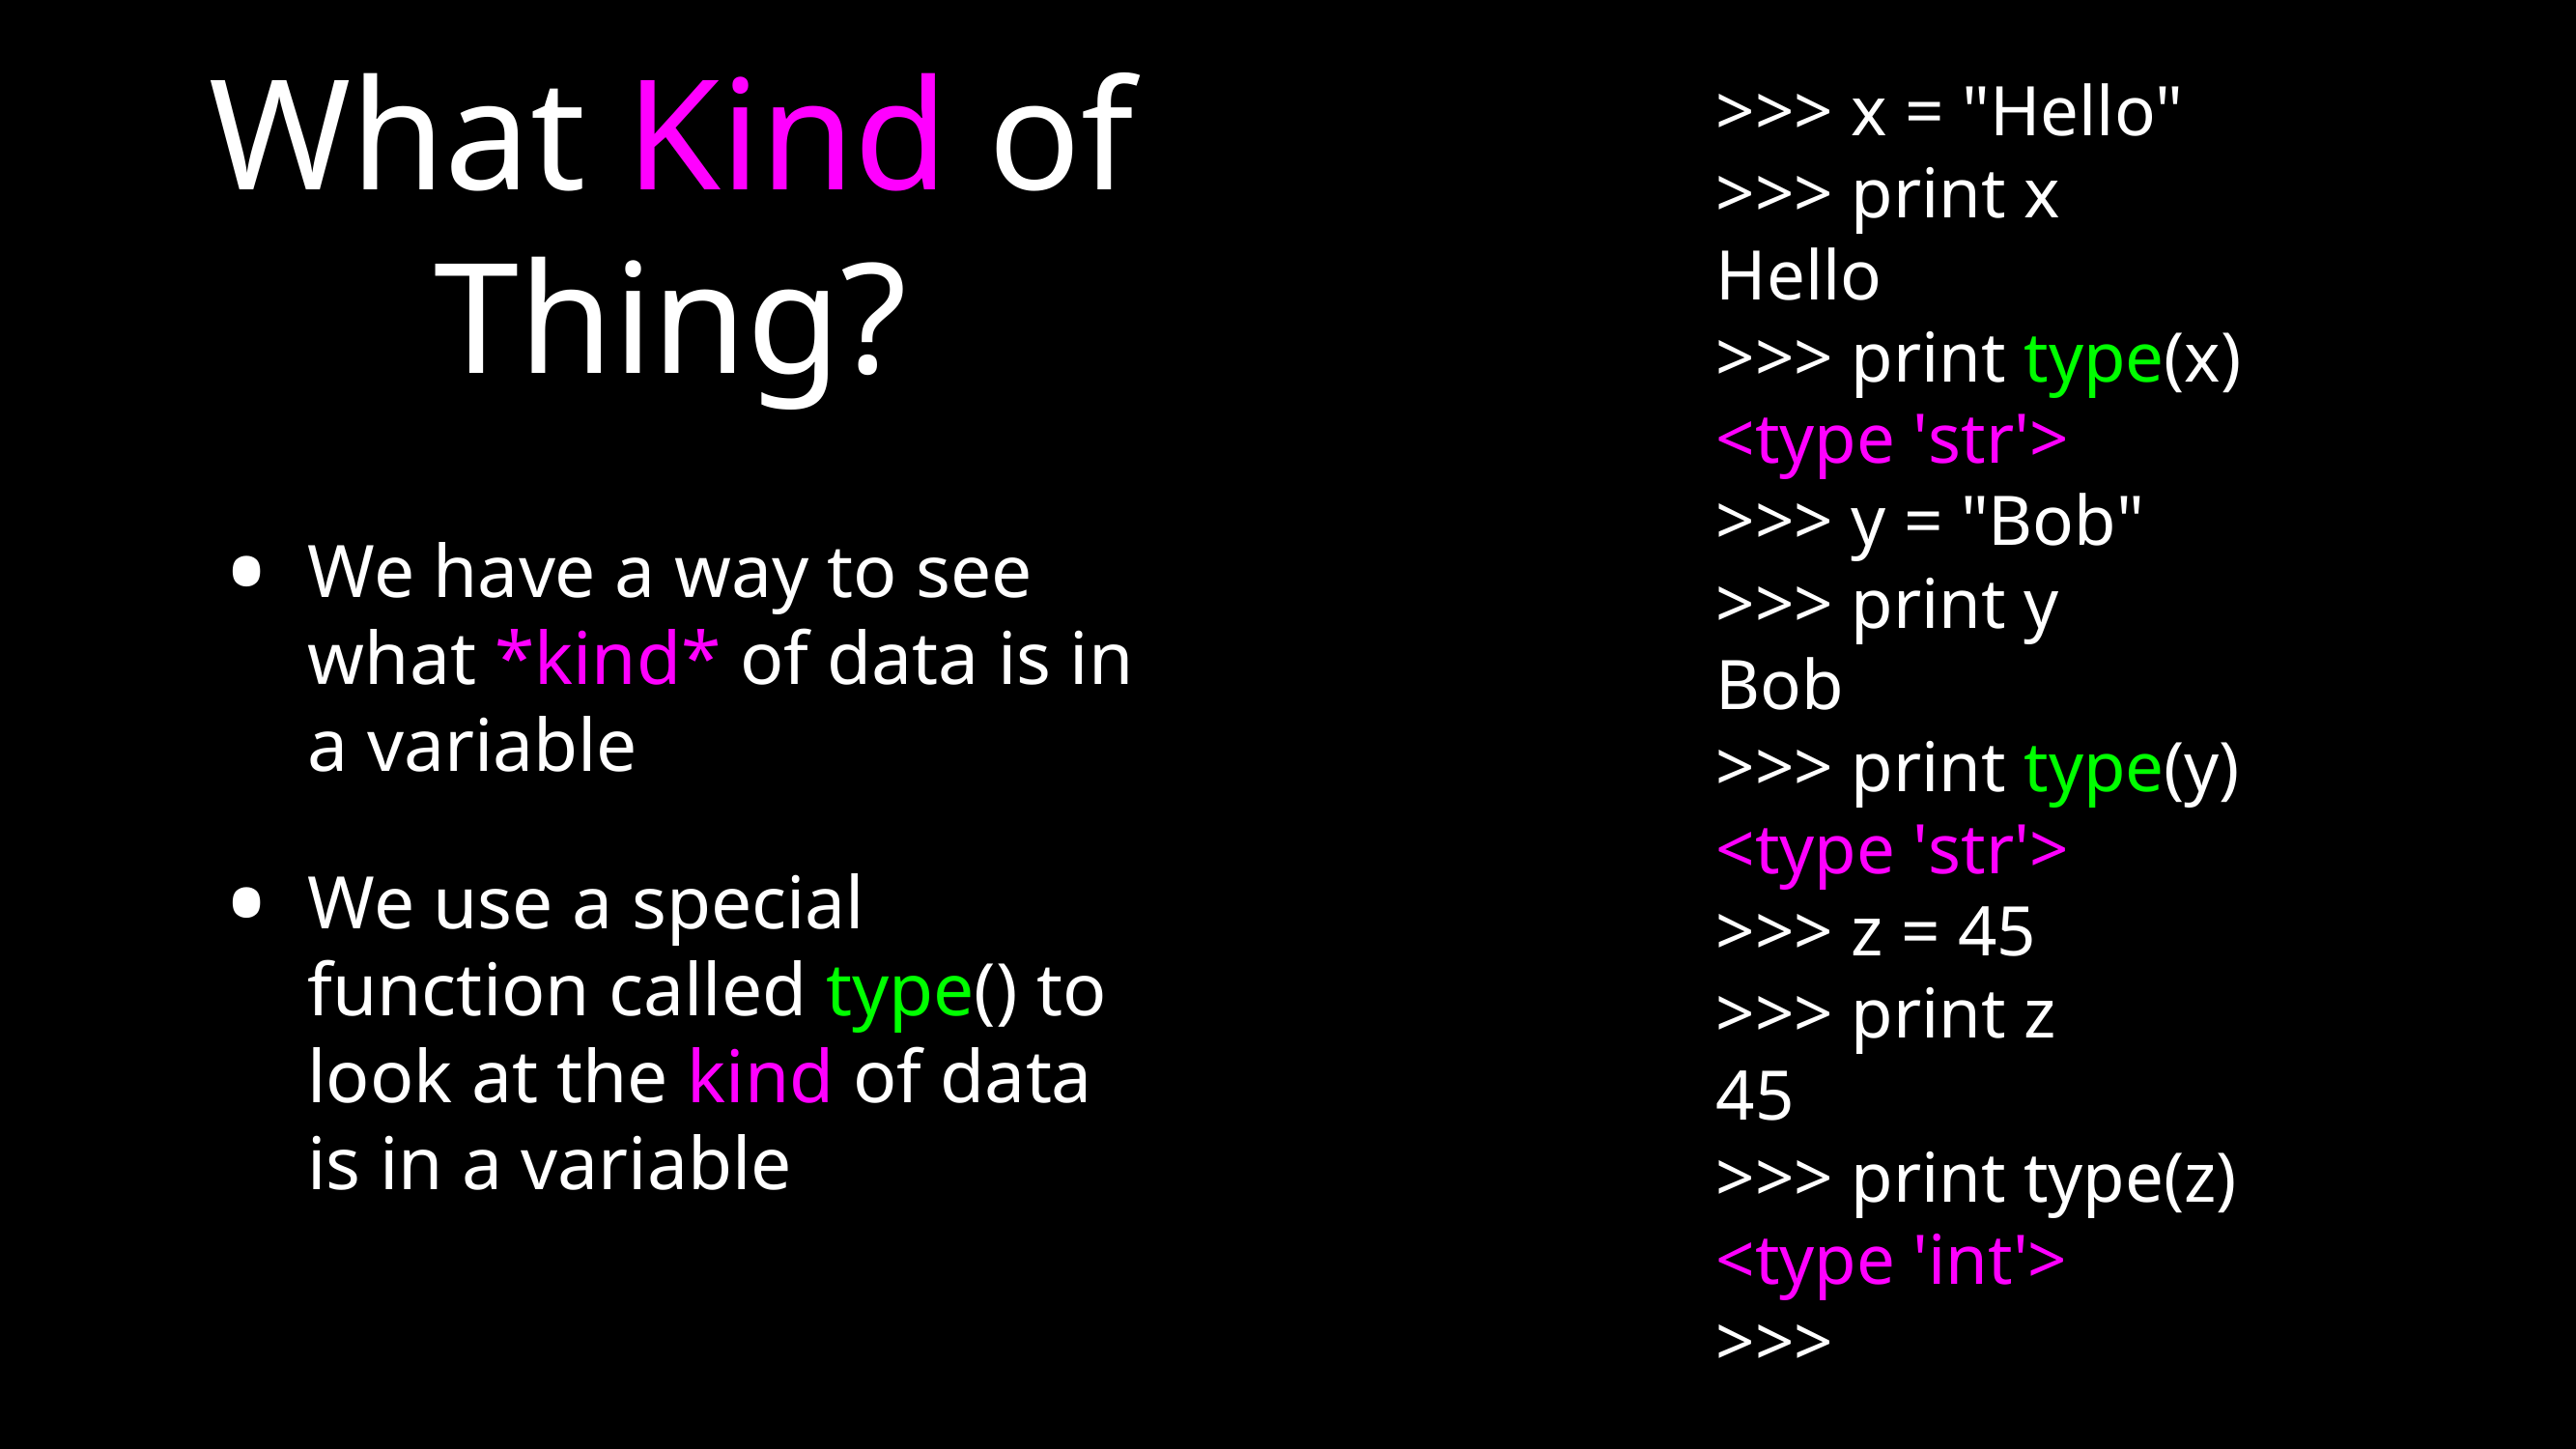

# What Kind of Thing?
>>> x = "Hello"
>>> print x
Hello
>>> print type(x)
<type 'str'>
>>> y = "Bob"
>>> print y
Bob
>>> print type(y)
<type 'str'>
>>> z = 45
>>> print z
45
>>> print type(z)
<type 'int'>
>>>
We have a way to see what *kind* of data is in a variable
We use a special function called type() to look at the kind of data is in a variable